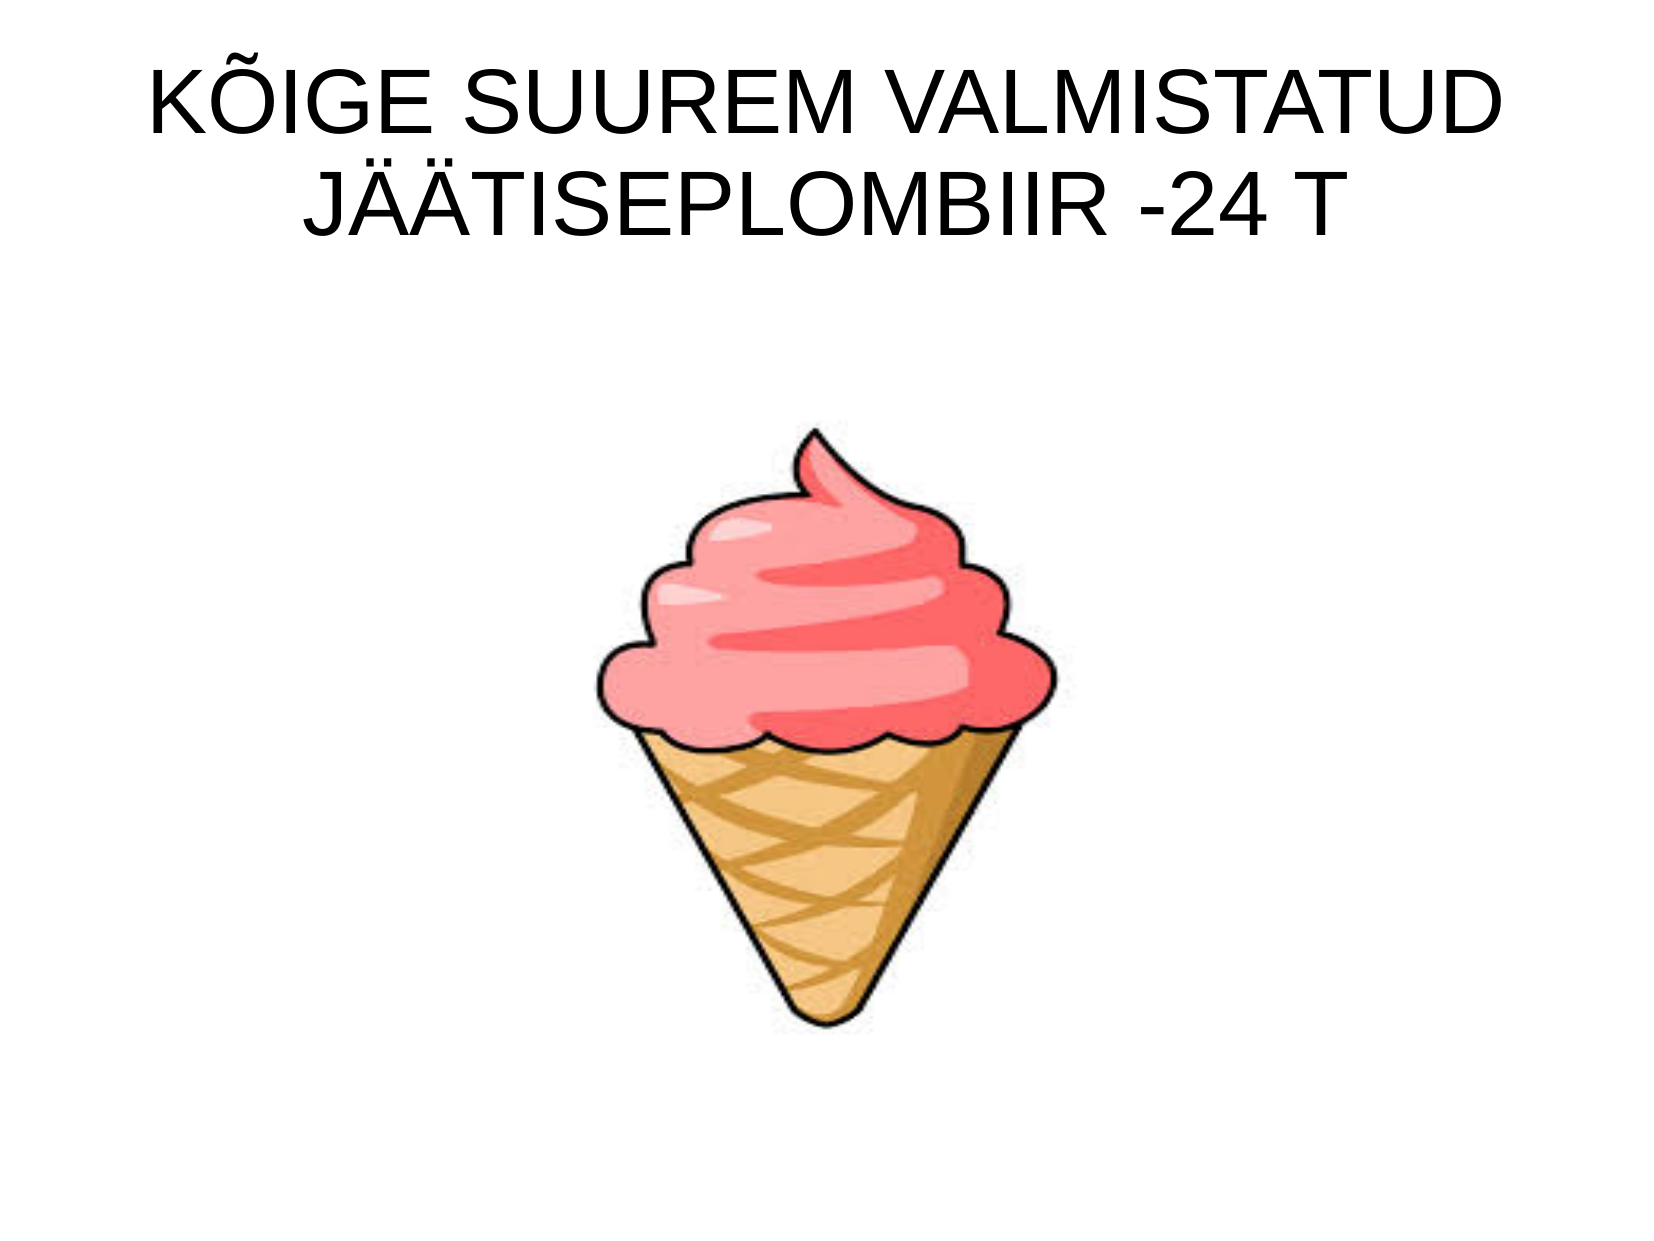

# KÕIGE SUUREM VALMISTATUD JÄÄTISEPLOMBIIR -24 T